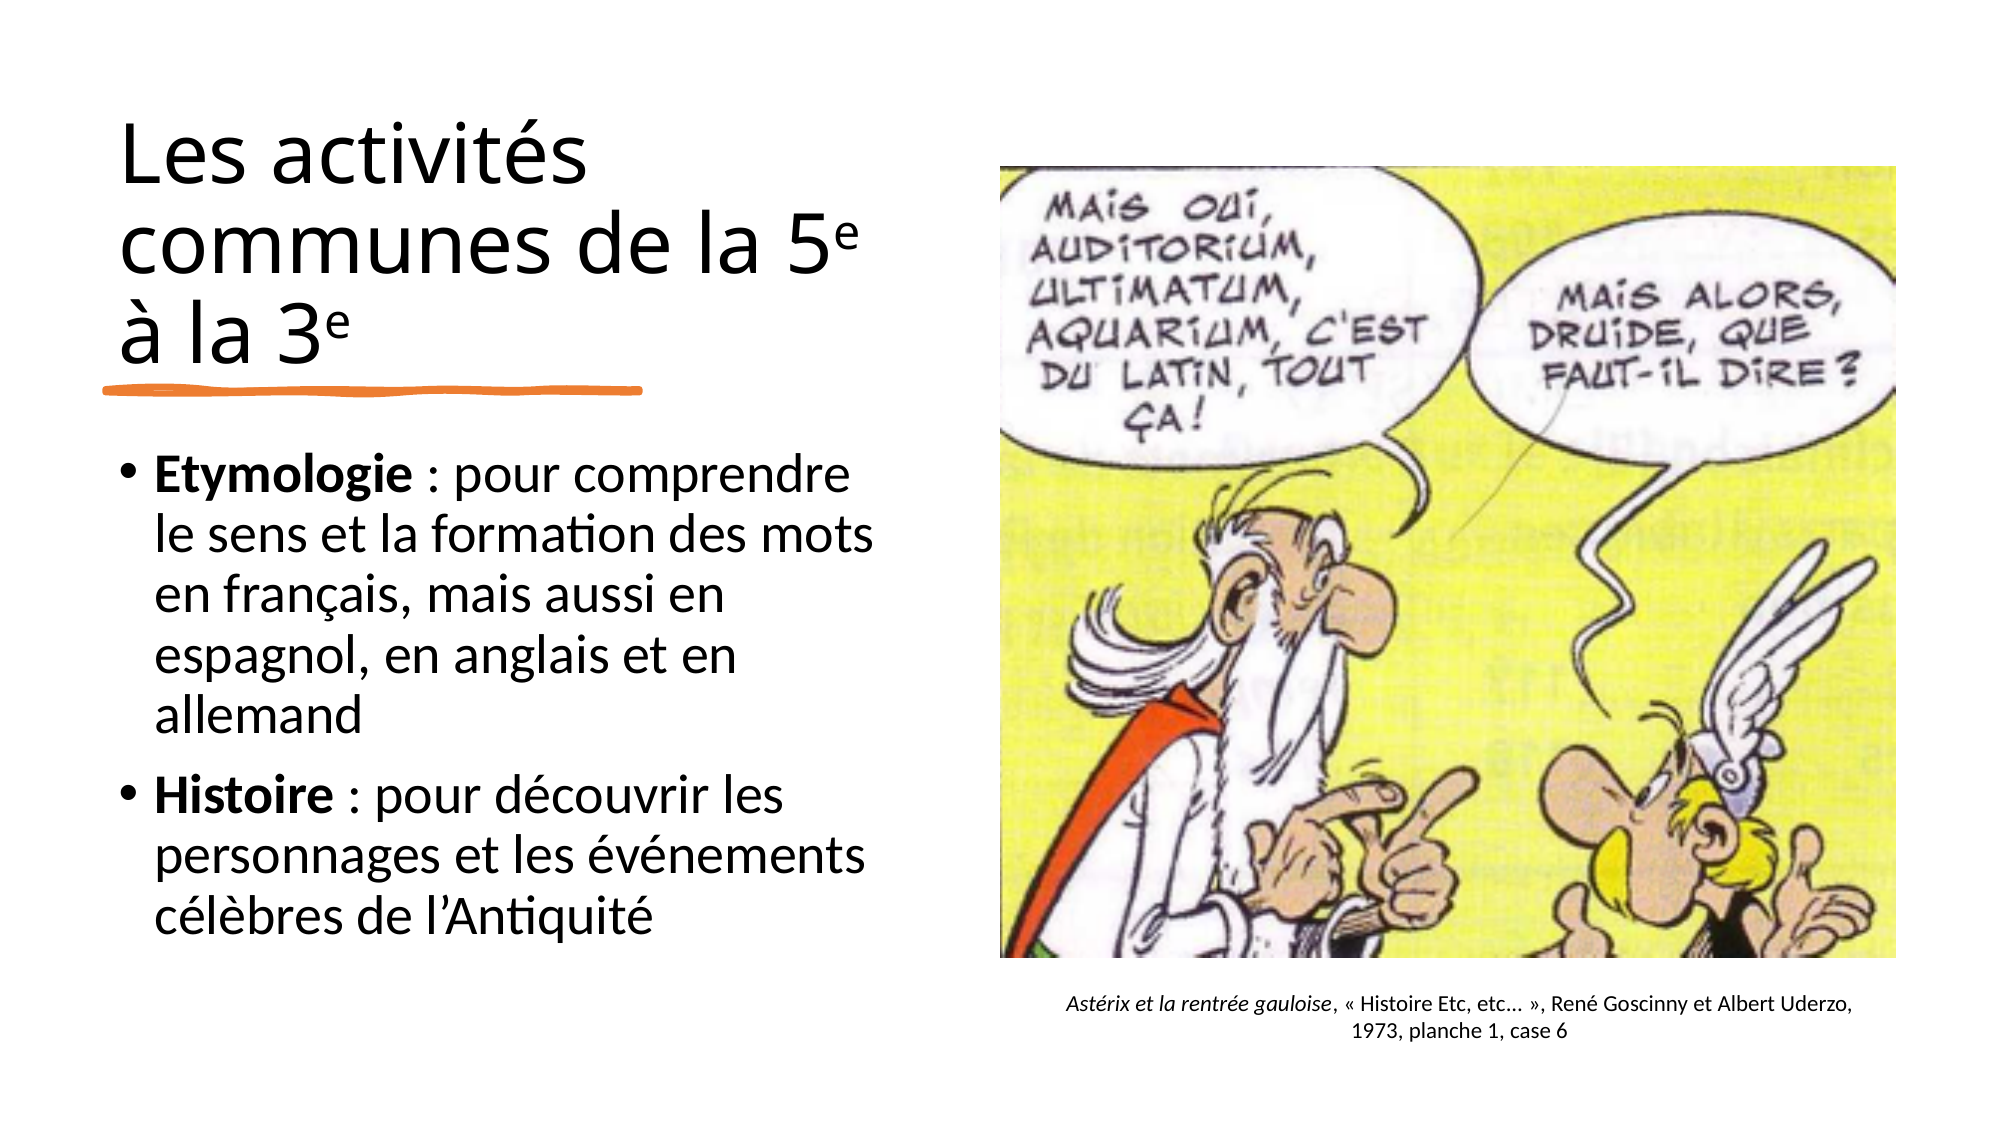

# Les activités communes de la 5e à la 3e
Etymologie : pour comprendre le sens et la formation des mots en français, mais aussi en espagnol, en anglais et en allemand
Histoire : pour découvrir les personnages et les événements célèbres de l’Antiquité
Astérix et la rentrée gauloise, « Histoire Etc, etc... », René Goscinny et Albert Uderzo, 1973, planche 1, case 6